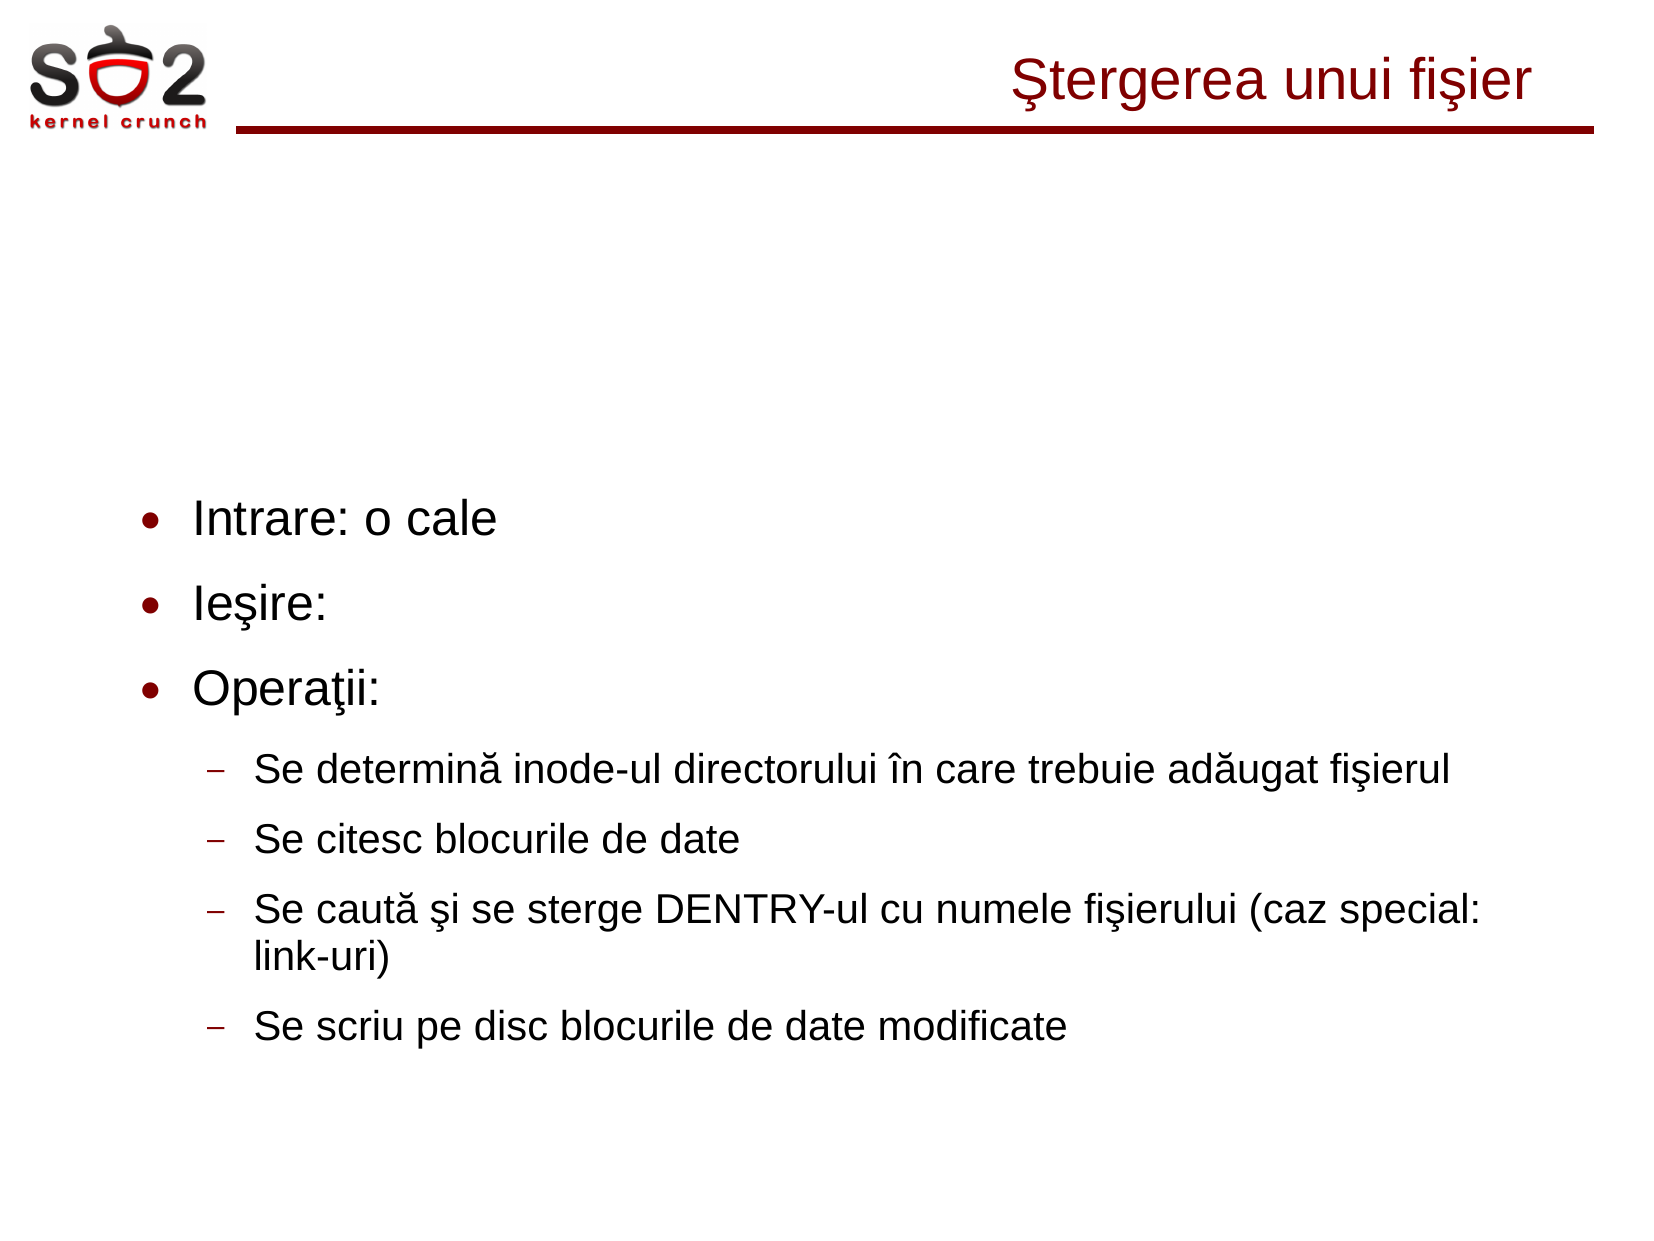

# Ştergerea unui fişier
Intrare: o cale
Ieşire:
Operaţii:
Se determină inode-ul directorului în care trebuie adăugat fişierul
Se citesc blocurile de date
Se caută şi se sterge DENTRY-ul cu numele fişierului (caz special: link-uri)
Se scriu pe disc blocurile de date modificate